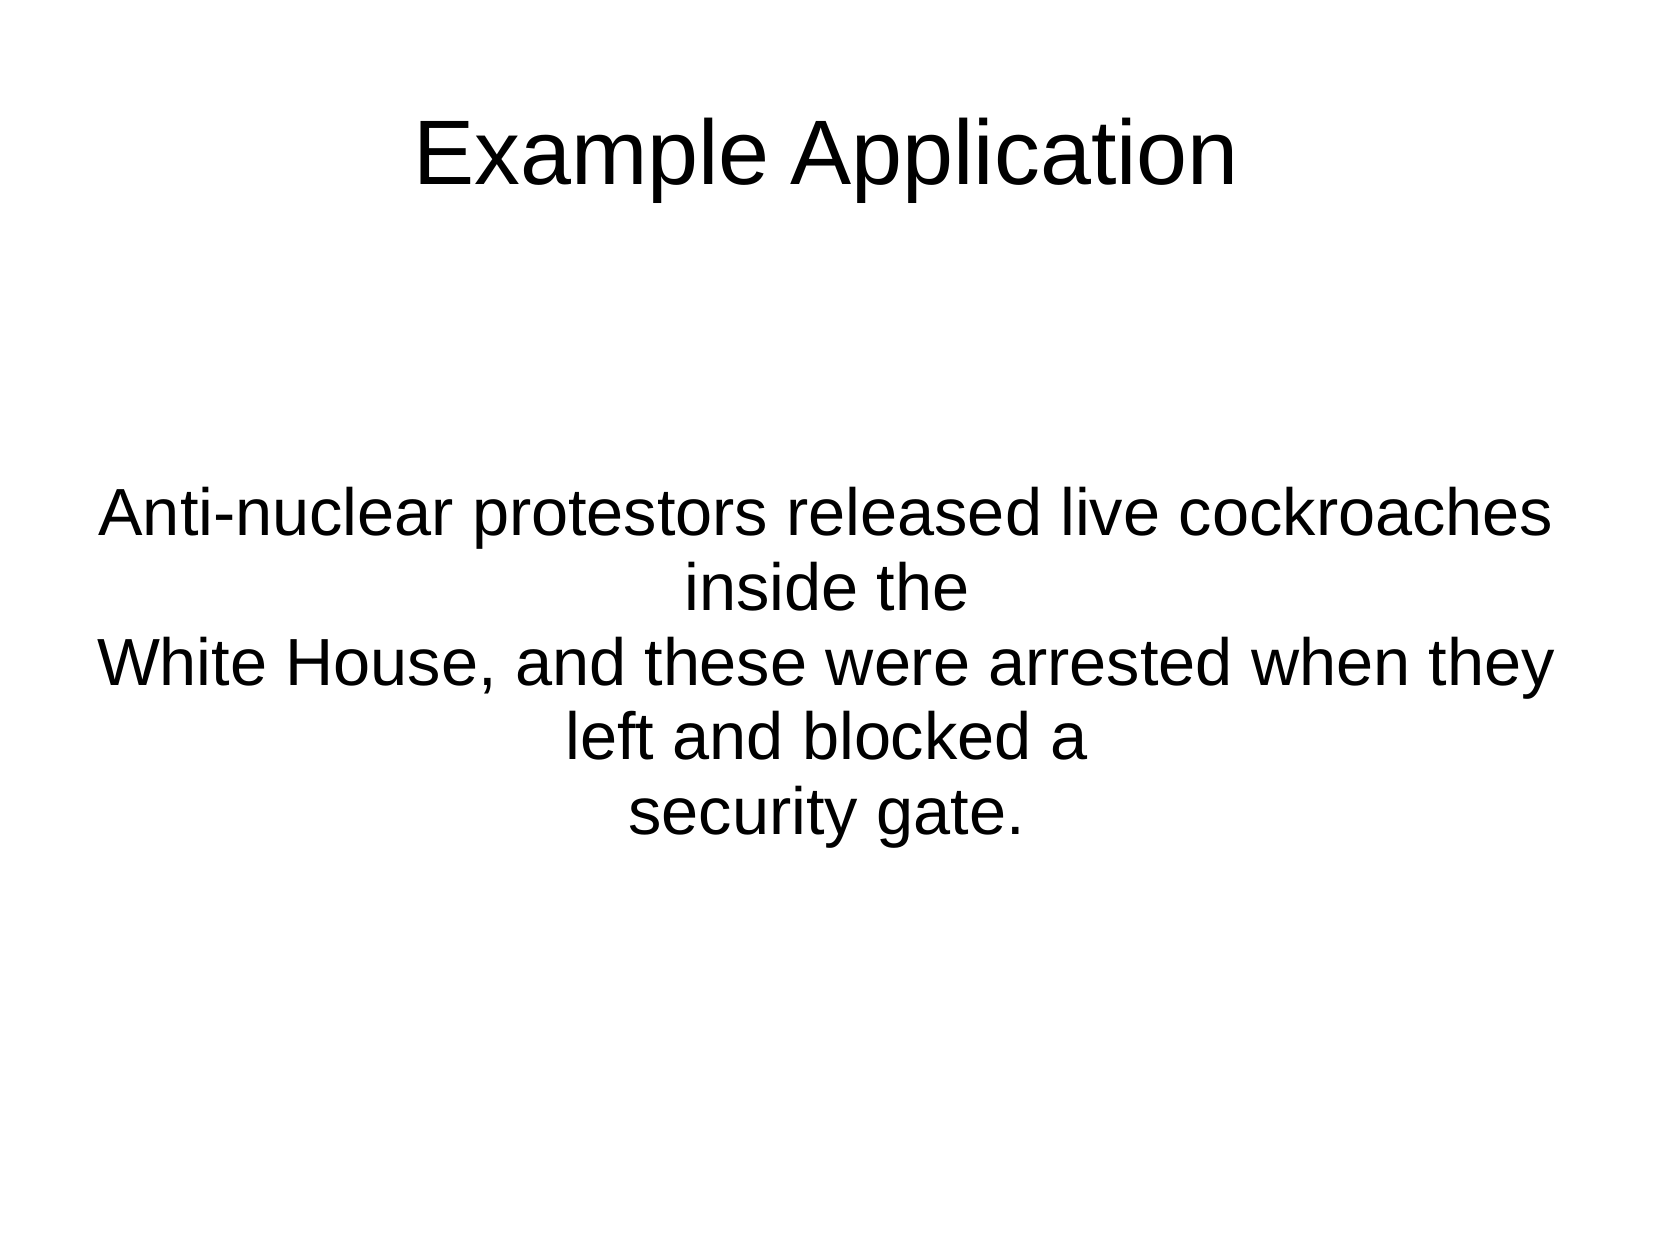

Example Application
# Anti-nuclear protestors released live cockroaches inside the
White House, and these were arrested when they left and blocked a
security gate.